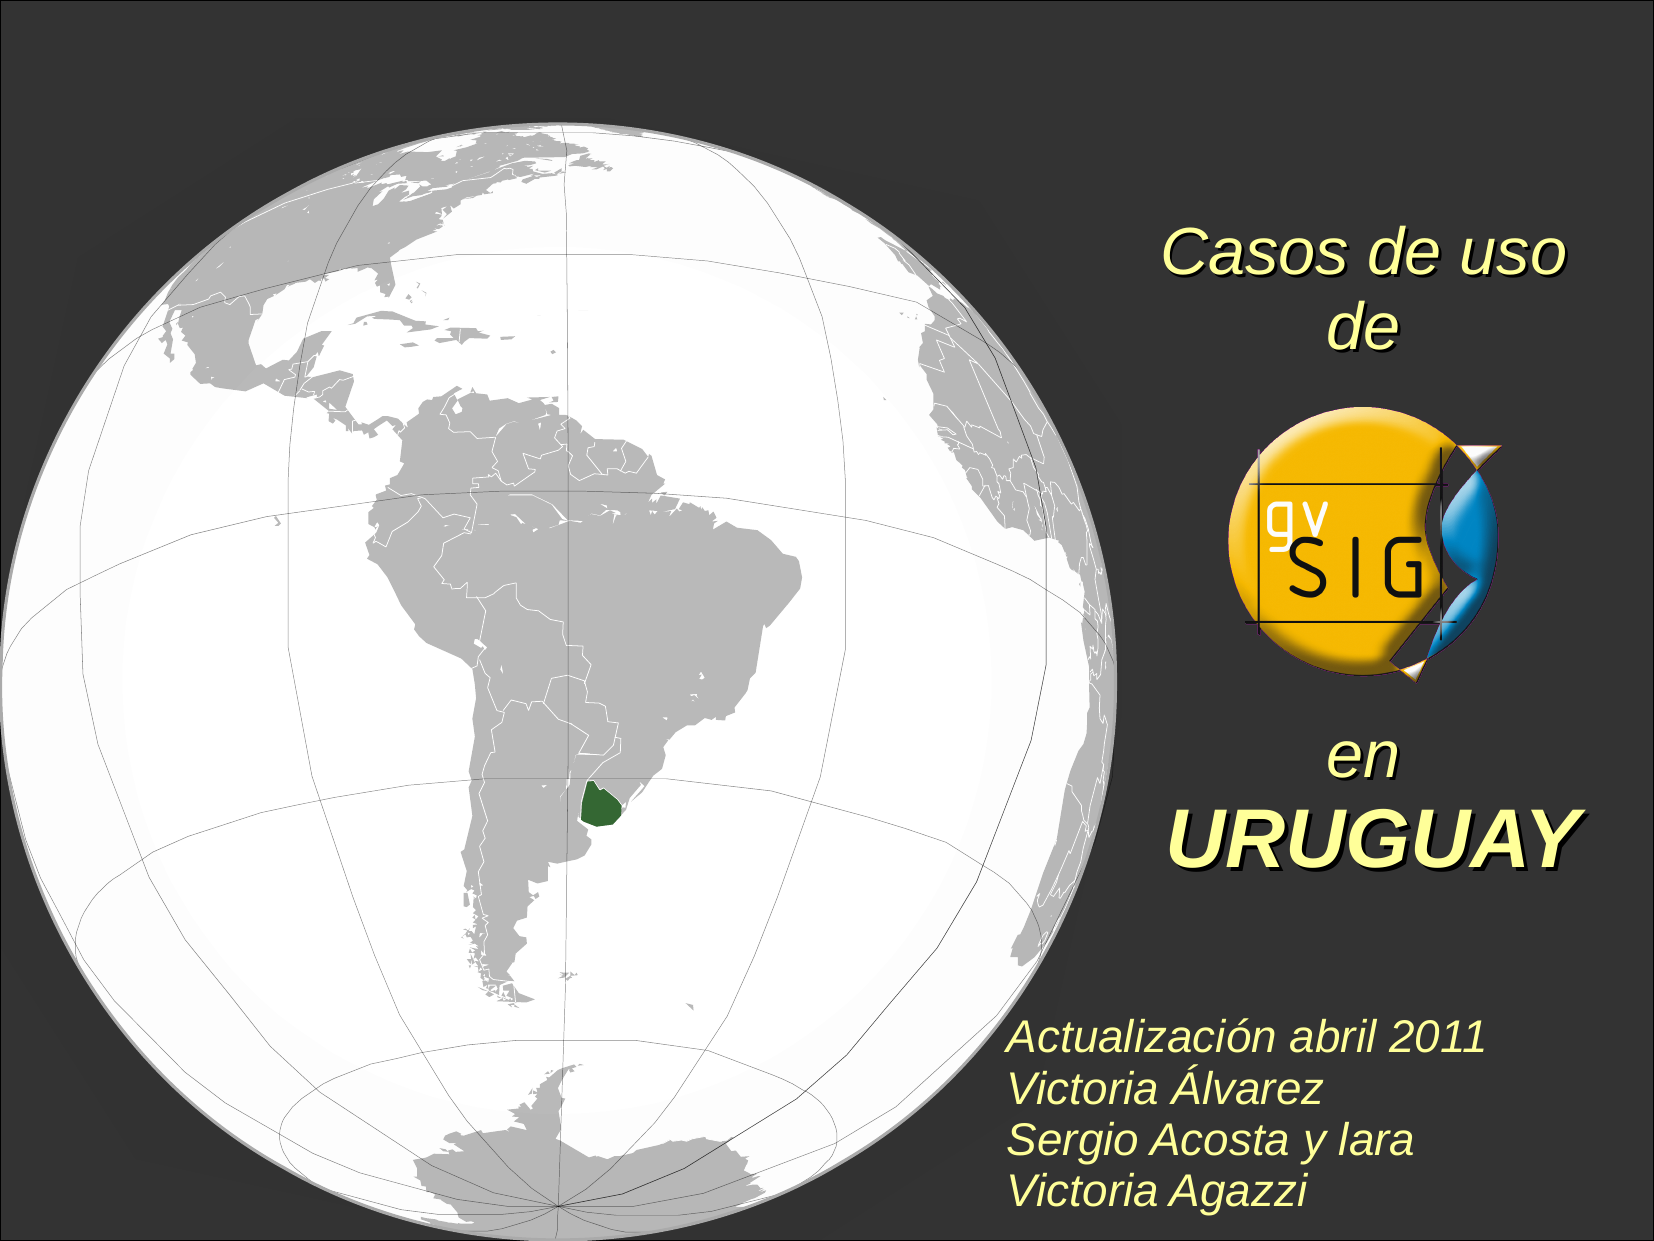

Casos de uso
de
en
URUGUAY
Actualización abril 2011
Victoria Álvarez
Sergio Acosta y lara
Victoria Agazzi